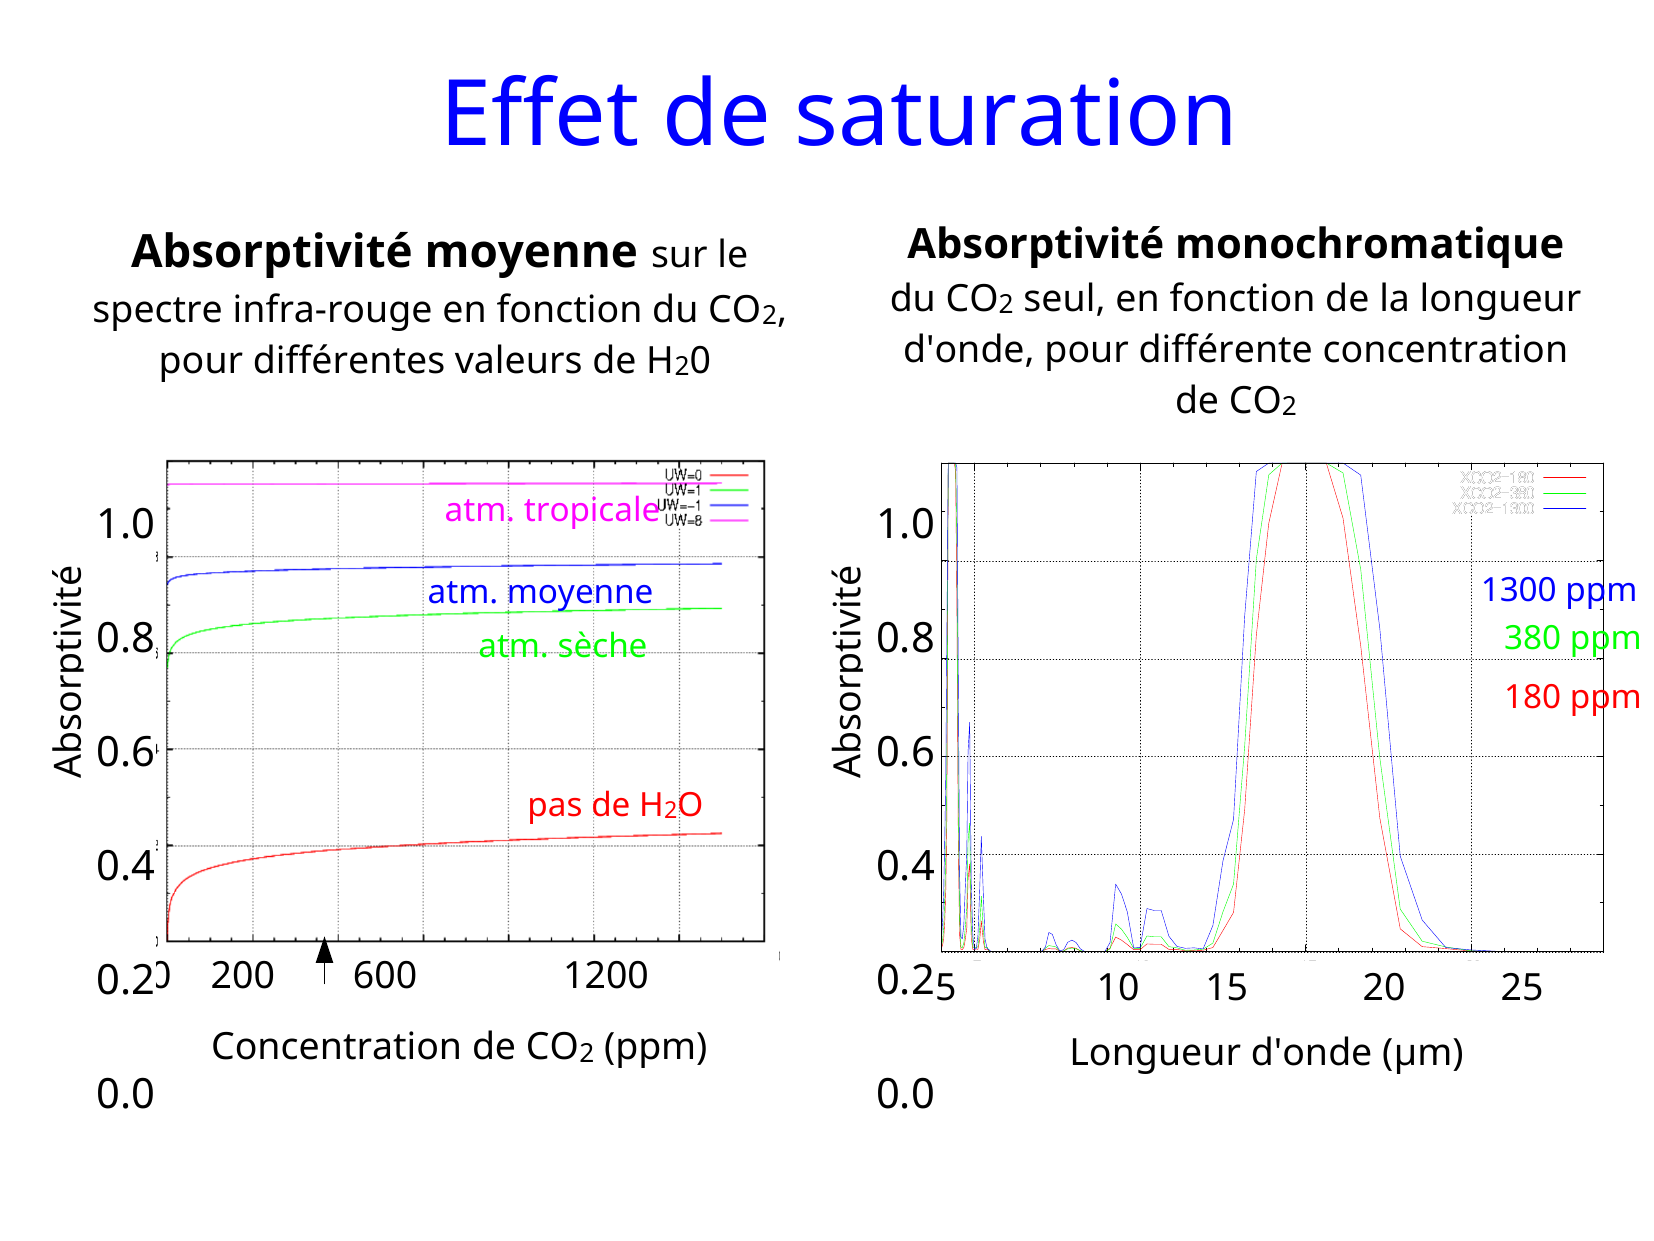

Effet de saturation
Absorptivité moyenne sur le spectre infra-rouge en fonction du CO2, pour différentes valeurs de H20
Absorptivité monochromatique du CO2 seul, en fonction de la longueur d'onde, pour différente concentration de CO2
1.0
0.8
0.6
0.4
0.2
0.0
1.0
0.8
0.6
0.4
0.2
0.0
Absorptivité
Absorptivité
atm. tropicale
1300 ppm
atm. moyenne
380 ppm
atm. sèche
180 ppm
pas de H2O
0 200 600 1200
5	 10	 15	 20	 25
Concentration de CO2 (ppm)
Longueur d'onde (μm)